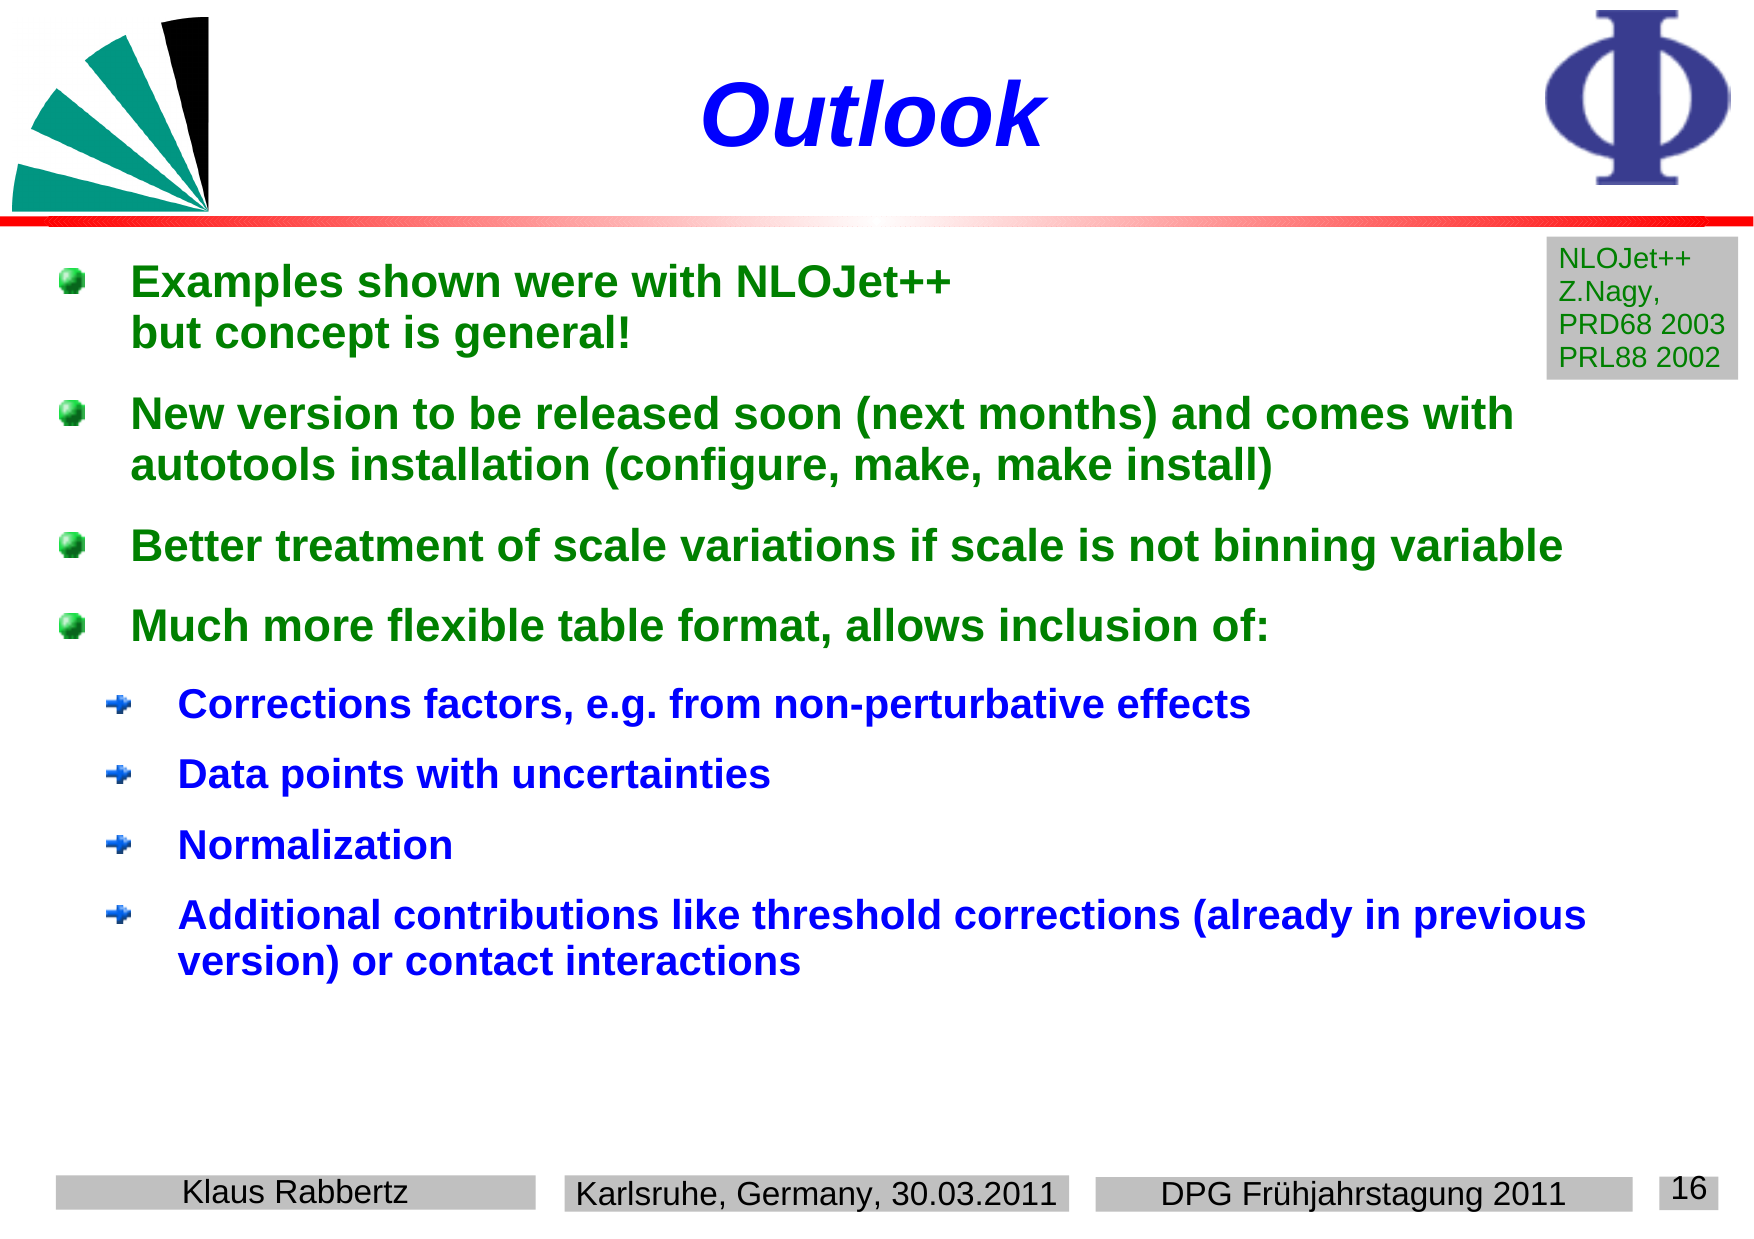

# Outlook
NLOJet++
Z.Nagy,
PRD68 2003
PRL88 2002
Examples shown were with NLOJet++ but concept is general!
New version to be released soon (next months) and comes with autotools installation (configure, make, make install)
Better treatment of scale variations if scale is not binning variable
Much more flexible table format, allows inclusion of:
Corrections factors, e.g. from non-perturbative effects
Data points with uncertainties
Normalization
Additional contributions like threshold corrections (already in previous version) or contact interactions